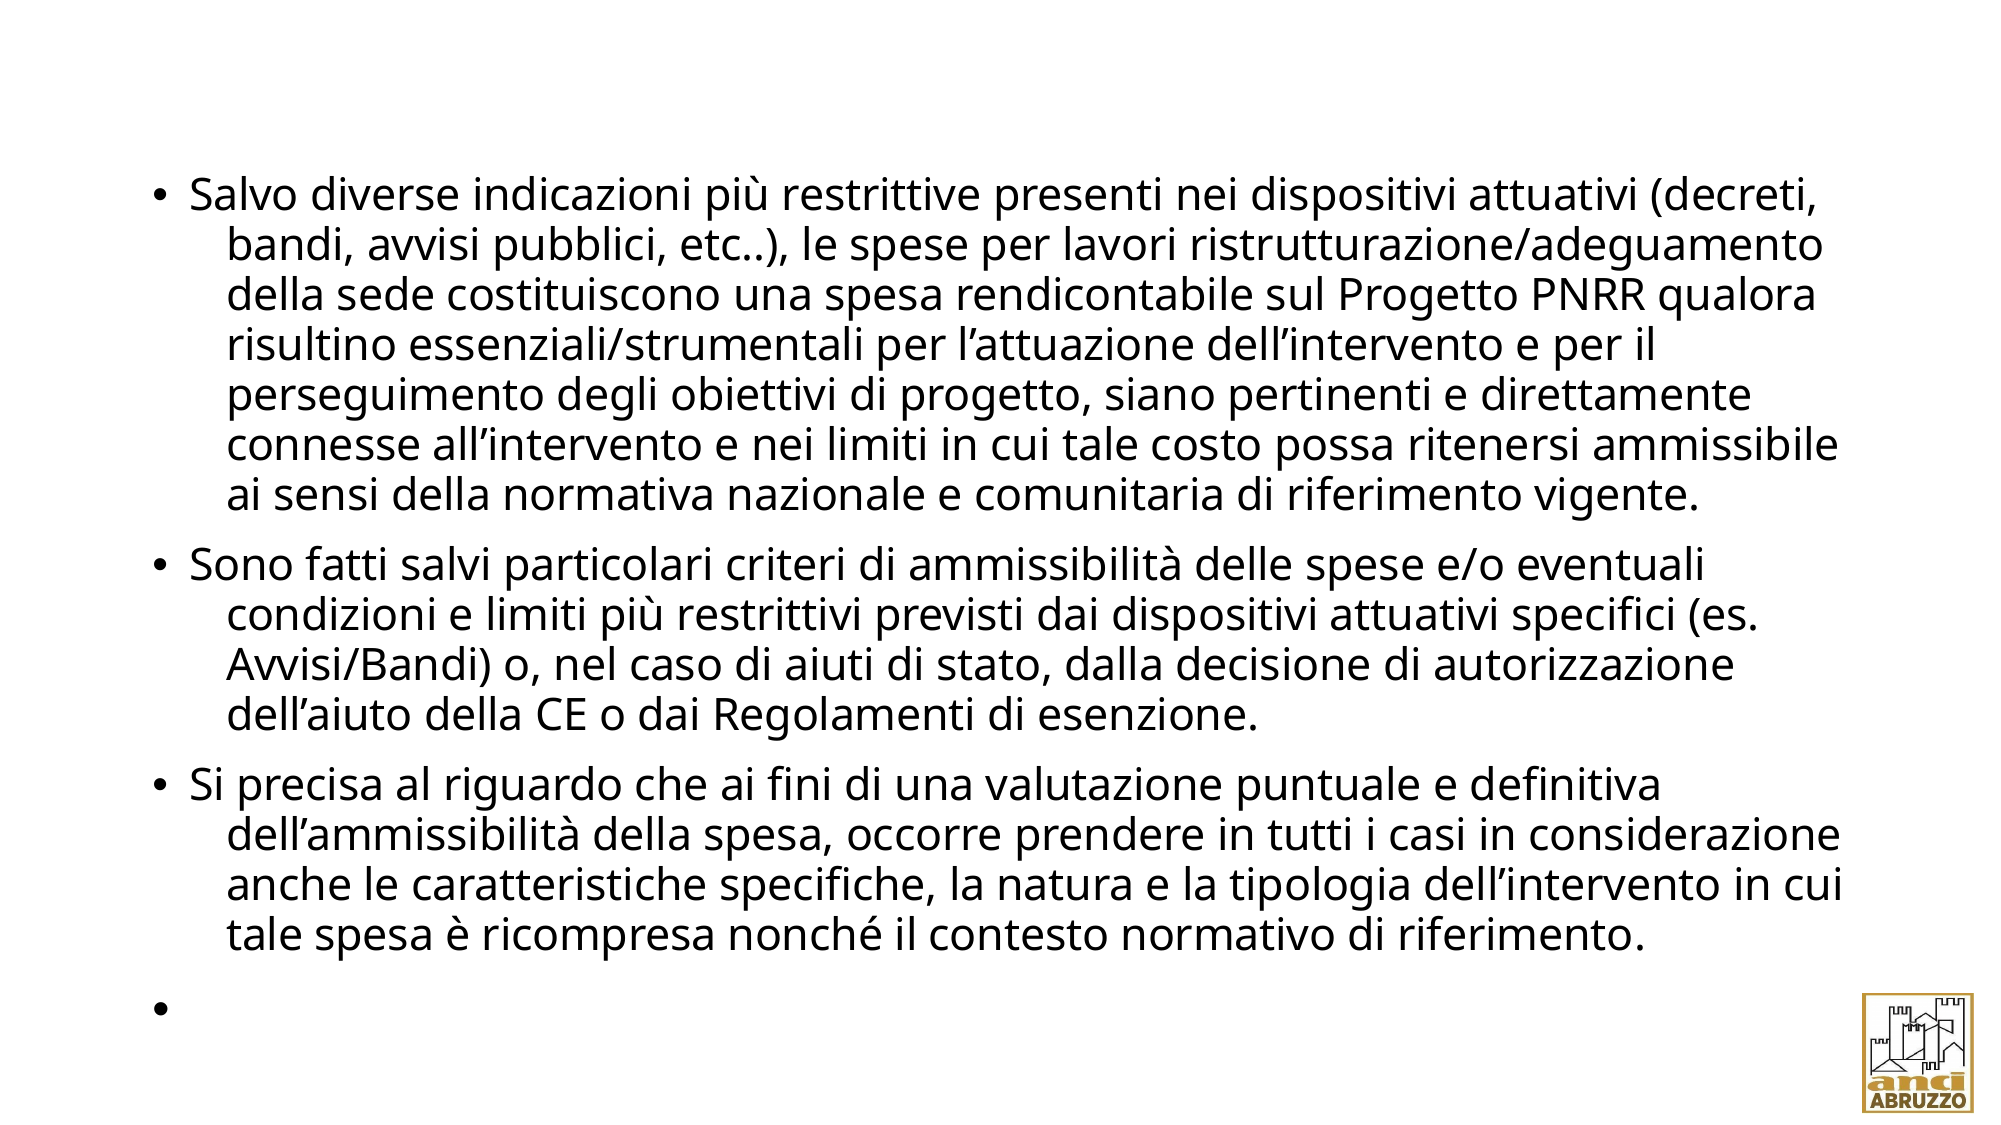

# Salvo diverse indicazioni più restrittive presenti nei dispositivi attuativi (decreti, bandi, avvisi pubblici, etc..), le spese per lavori ristrutturazione/adeguamento della sede costituiscono una spesa rendicontabile sul Progetto PNRR qualora risultino essenziali/strumentali per l’attuazione dell’intervento e per il perseguimento degli obiettivi di progetto, siano pertinenti e direttamente connesse all’intervento e nei limiti in cui tale costo possa ritenersi ammissibile ai sensi della normativa nazionale e comunitaria di riferimento vigente.
Sono fatti salvi particolari criteri di ammissibilità delle spese e/o eventuali condizioni e limiti più restrittivi previsti dai dispositivi attuativi specifici (es. Avvisi/Bandi) o, nel caso di aiuti di stato, dalla decisione di autorizzazione dell’aiuto della CE o dai Regolamenti di esenzione.
Si precisa al riguardo che ai fini di una valutazione puntuale e definitiva dell’ammissibilità della spesa, occorre prendere in tutti i casi in considerazione anche le caratteristiche specifiche, la natura e la tipologia dell’intervento in cui tale spesa è ricompresa nonché il contesto normativo di riferimento.